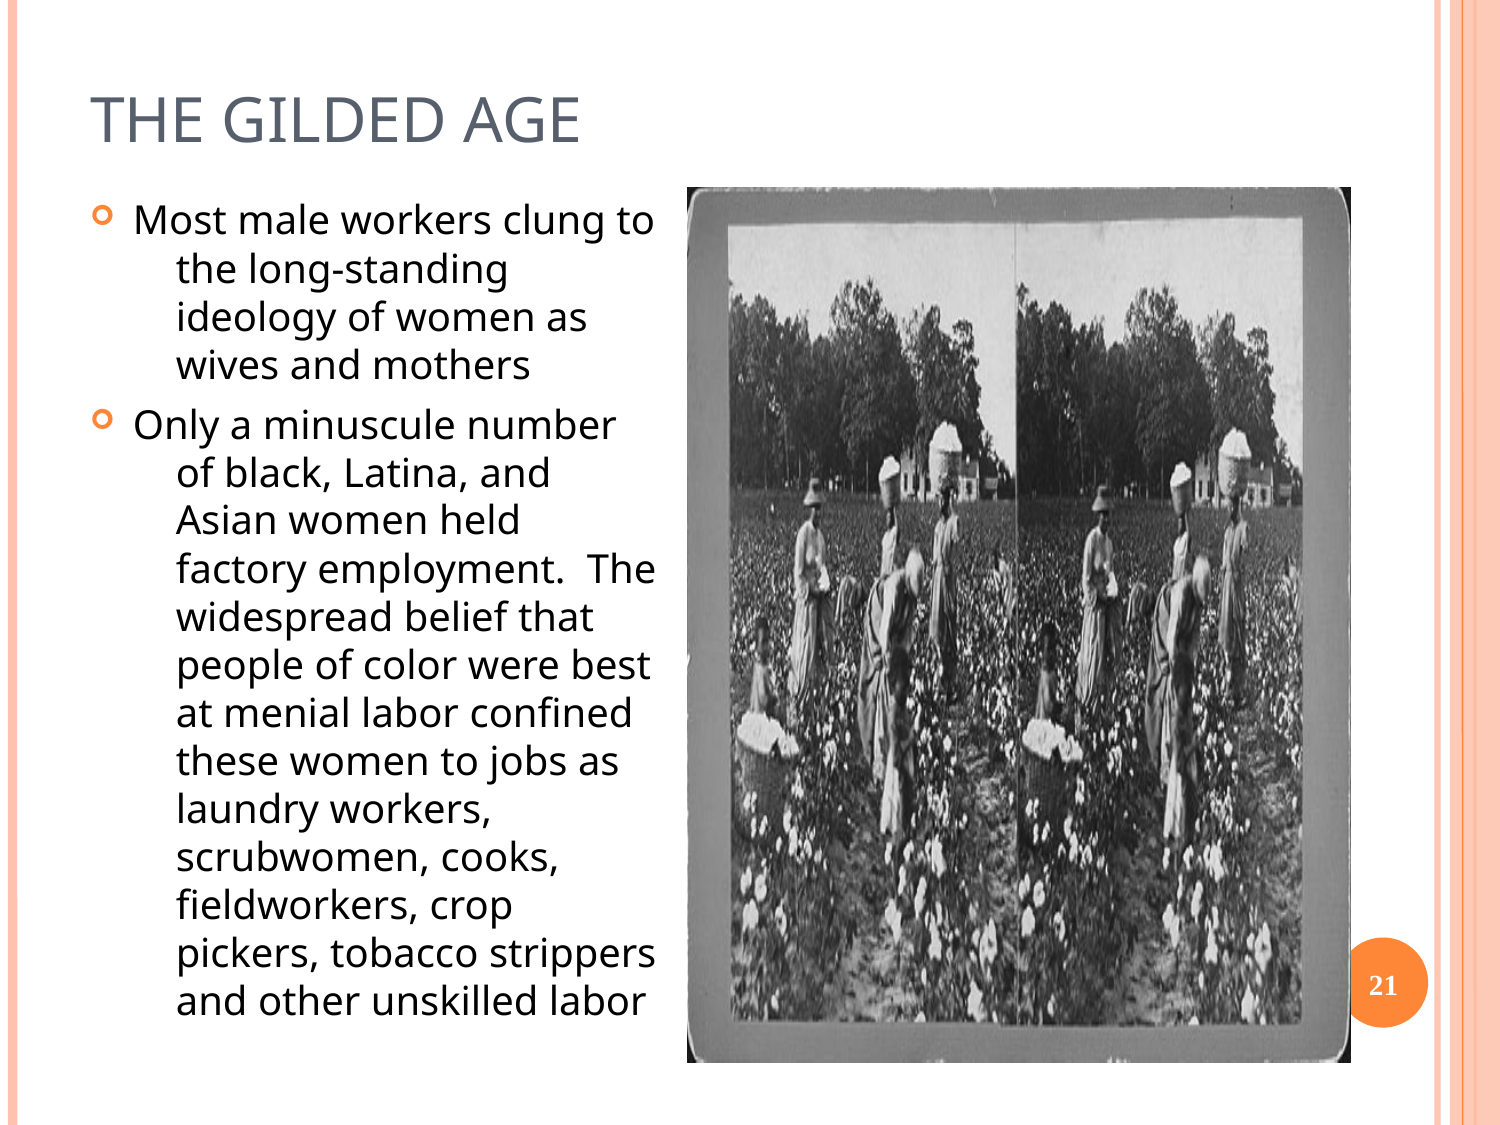

# The Gilded Age
Most male workers clung to the long-standing ideology of women as wives and mothers
Only a minuscule number of black, Latina, and Asian women held factory employment. The widespread belief that people of color were best at menial labor confined these women to jobs as laundry workers, scrubwomen, cooks, fieldworkers, crop pickers, tobacco strippers and other unskilled labor